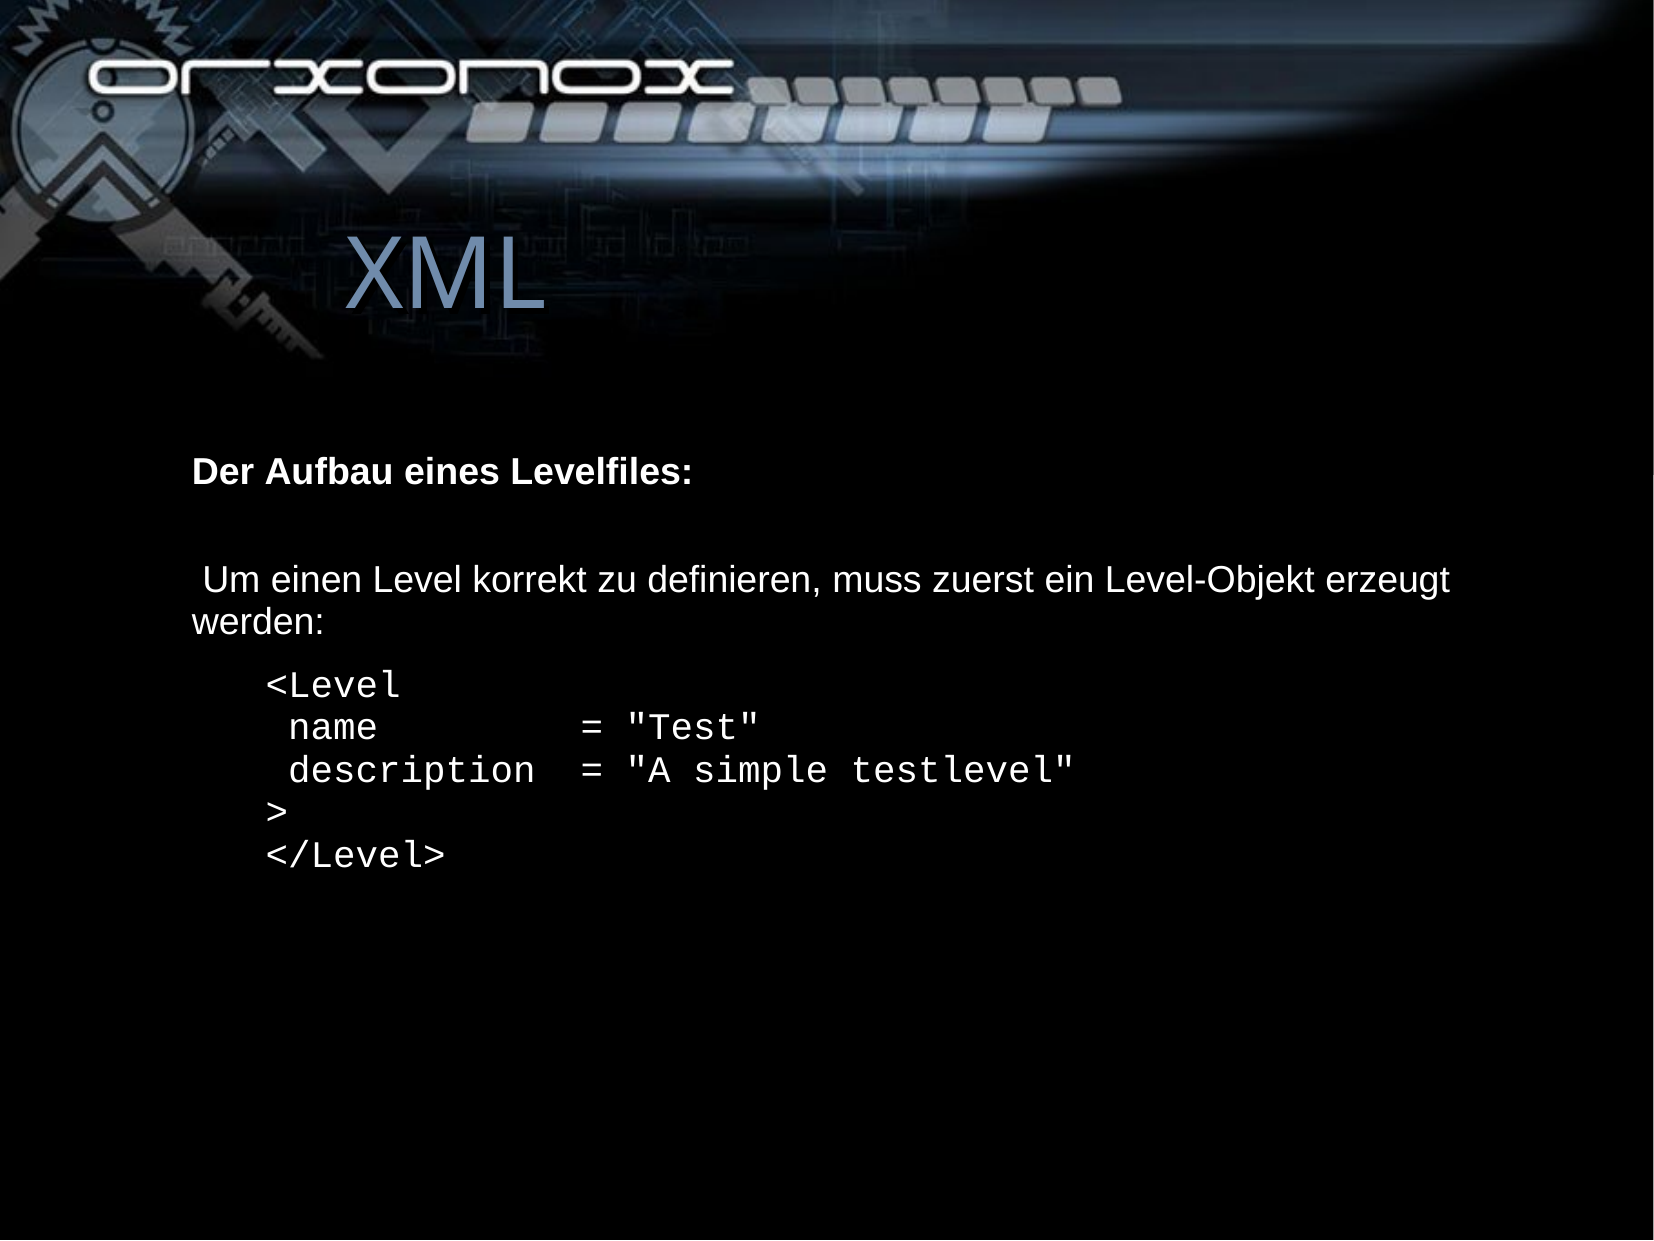

XML
Der Aufbau eines Levelfiles:
 Um einen Level korrekt zu definieren, muss zuerst ein Level-Objekt erzeugt werden:
	<Level
	 name = "Test"
	 description = "A simple testlevel"
	>
	</Level>